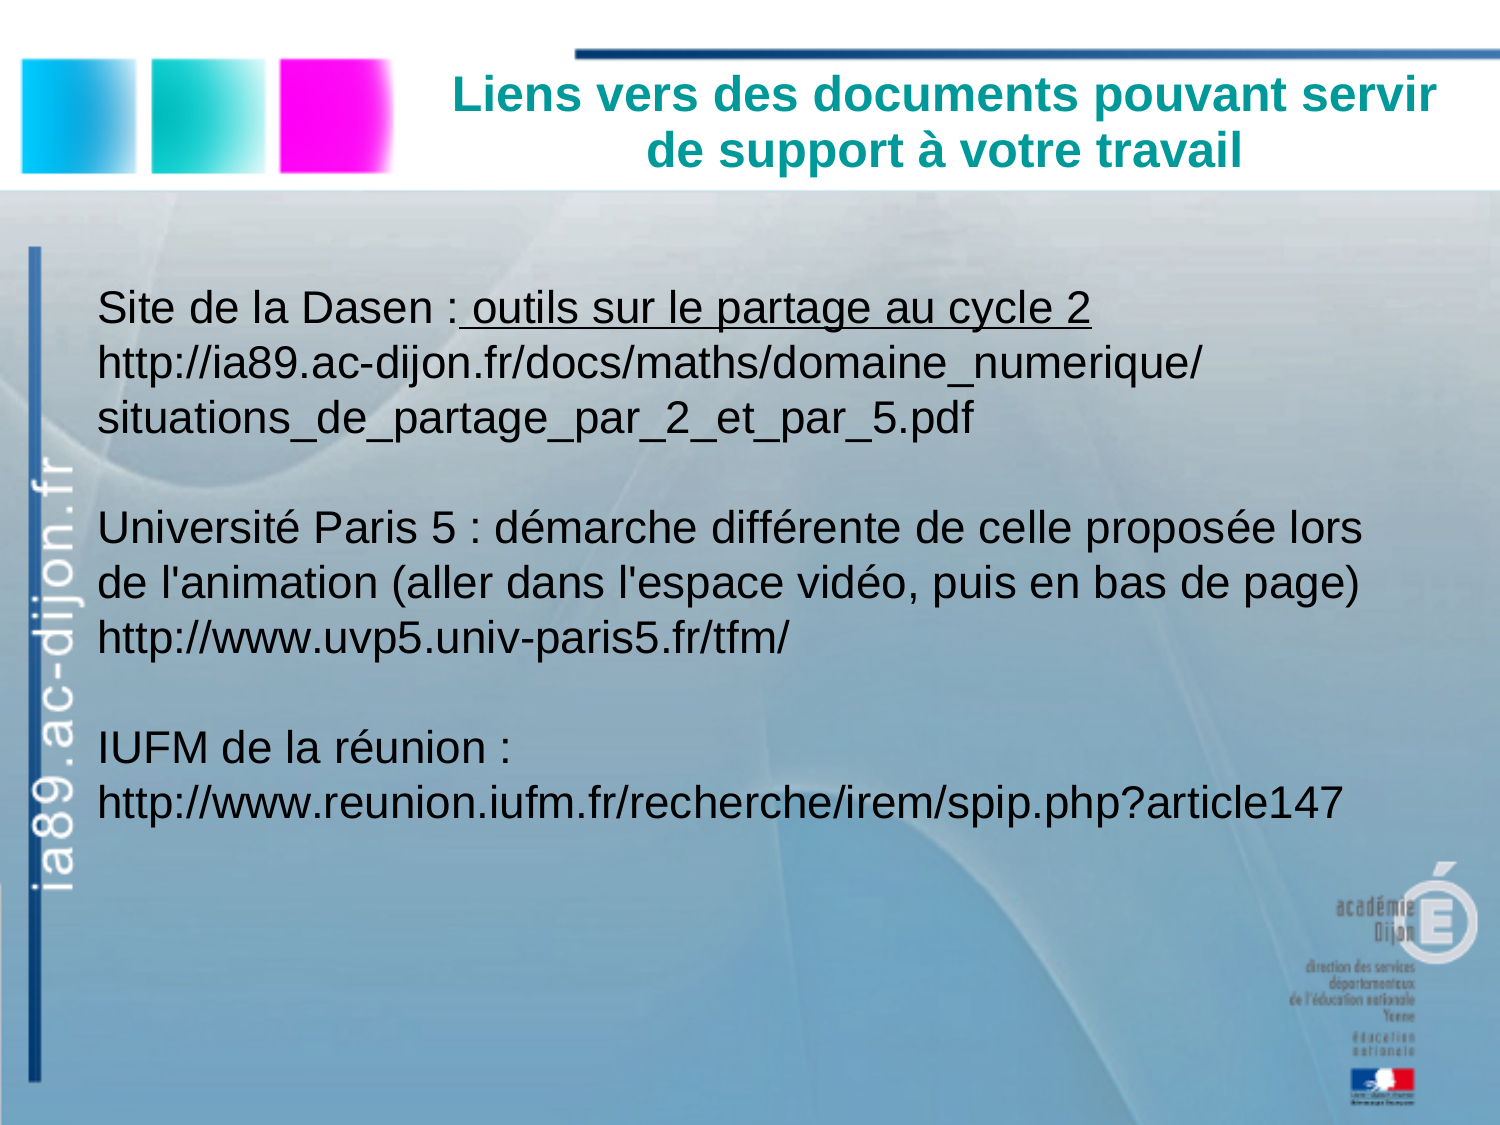

# Liens vers des documents pouvant servir de support à votre travail
Site de la Dasen : outils sur le partage au cycle 2
http://ia89.ac-dijon.fr/docs/maths/domaine_numerique/situations_de_partage_par_2_et_par_5.pdf
Université Paris 5 : démarche différente de celle proposée lors de l'animation (aller dans l'espace vidéo, puis en bas de page)
http://www.uvp5.univ-paris5.fr/tfm/
IUFM de la réunion :
http://www.reunion.iufm.fr/recherche/irem/spip.php?article147